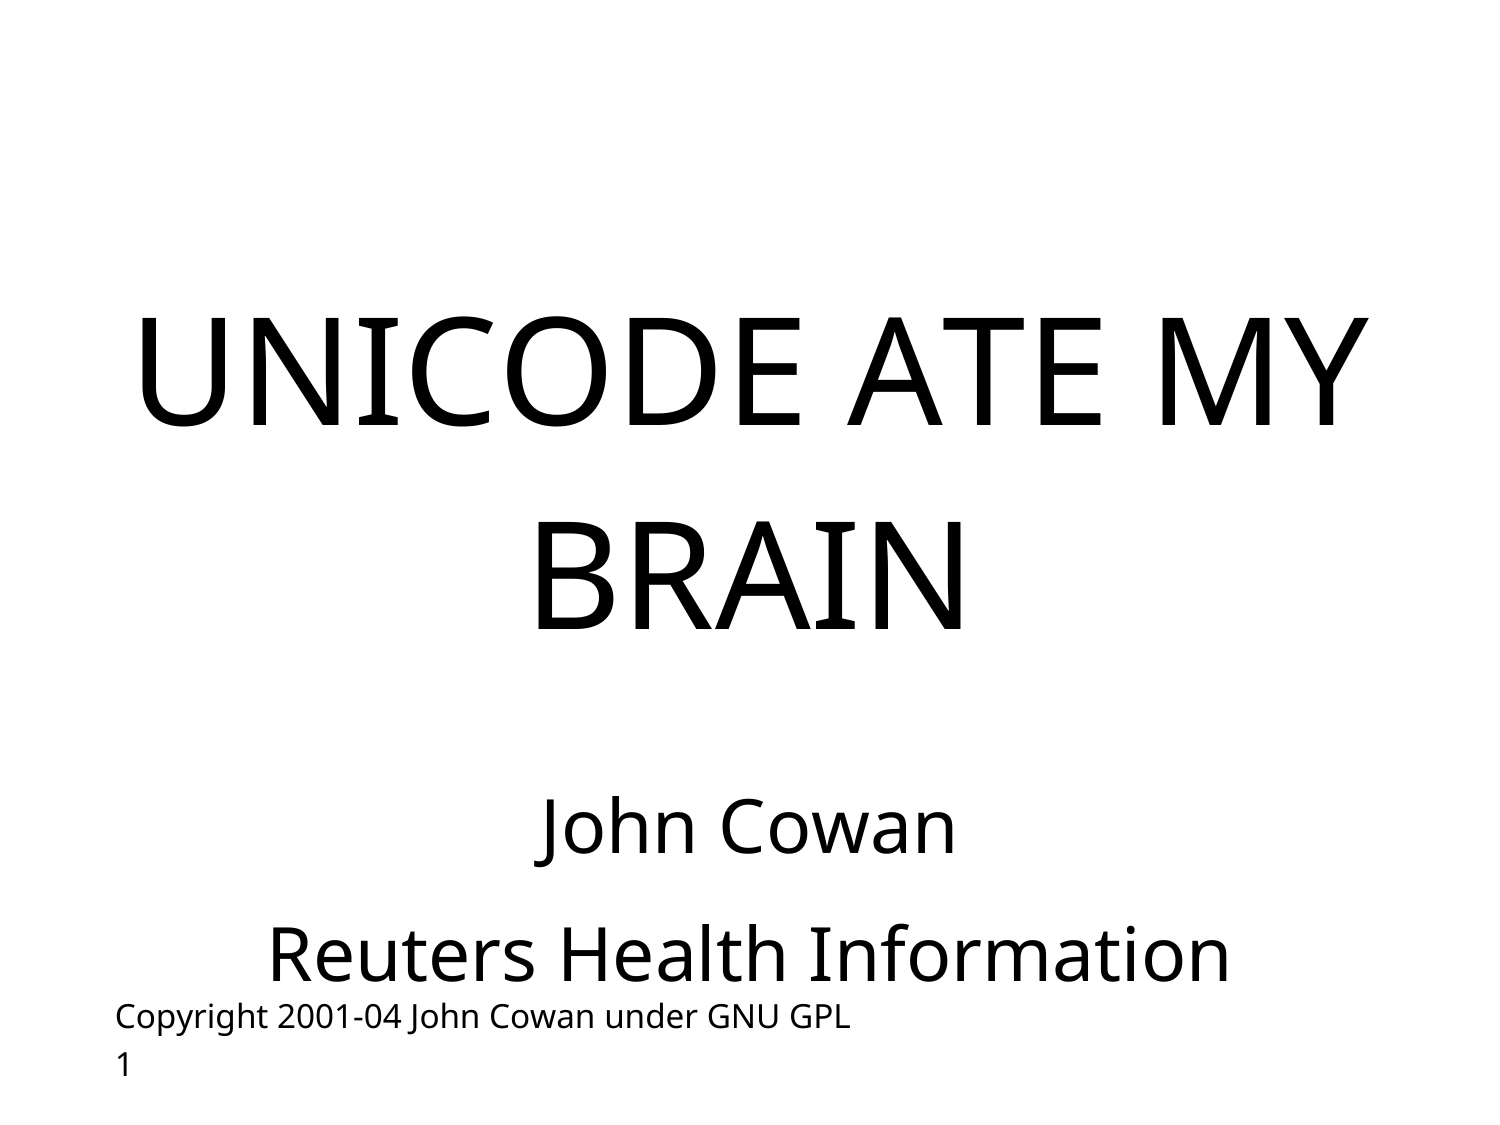

# UNICODE ATE MY BRAIN
John Cowan
Reuters Health Information